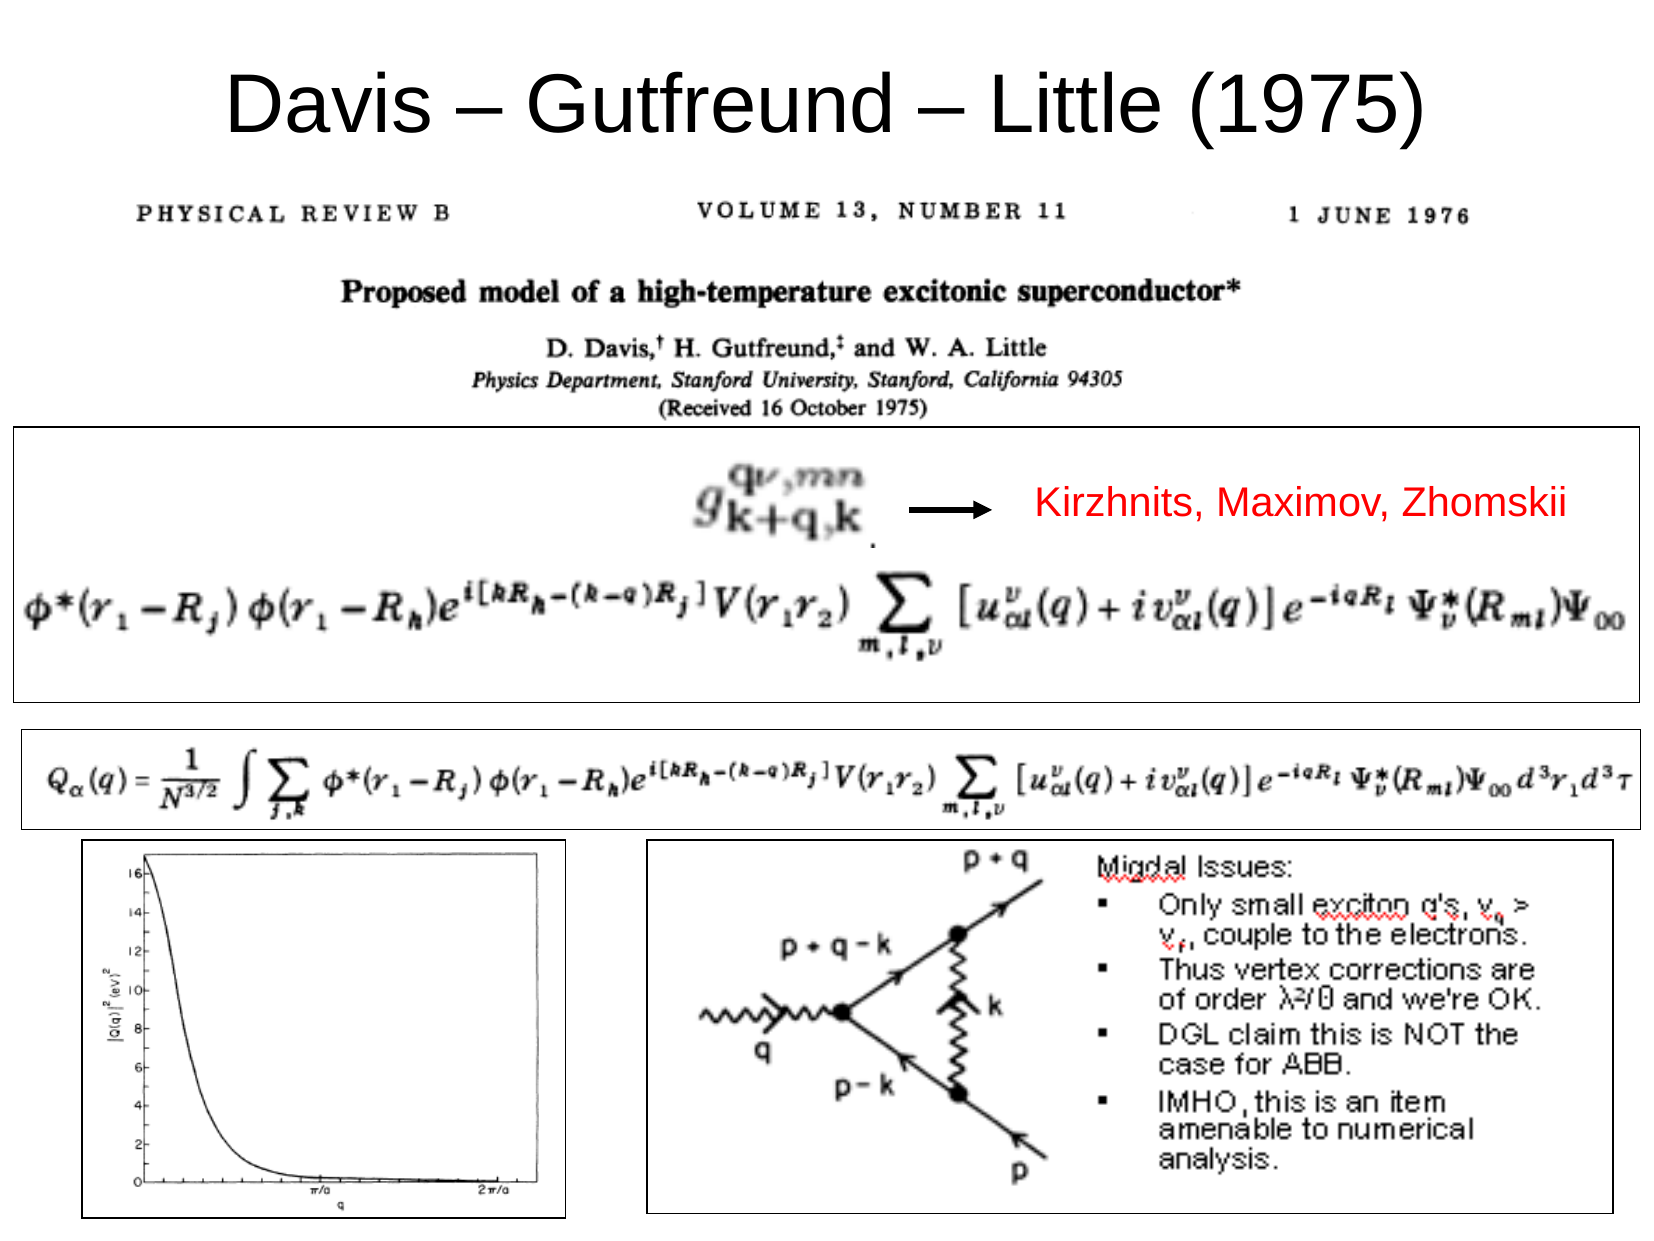

# Davis – Gutfreund – Little (1975)
Kirzhnits, Maximov, Zhomskii